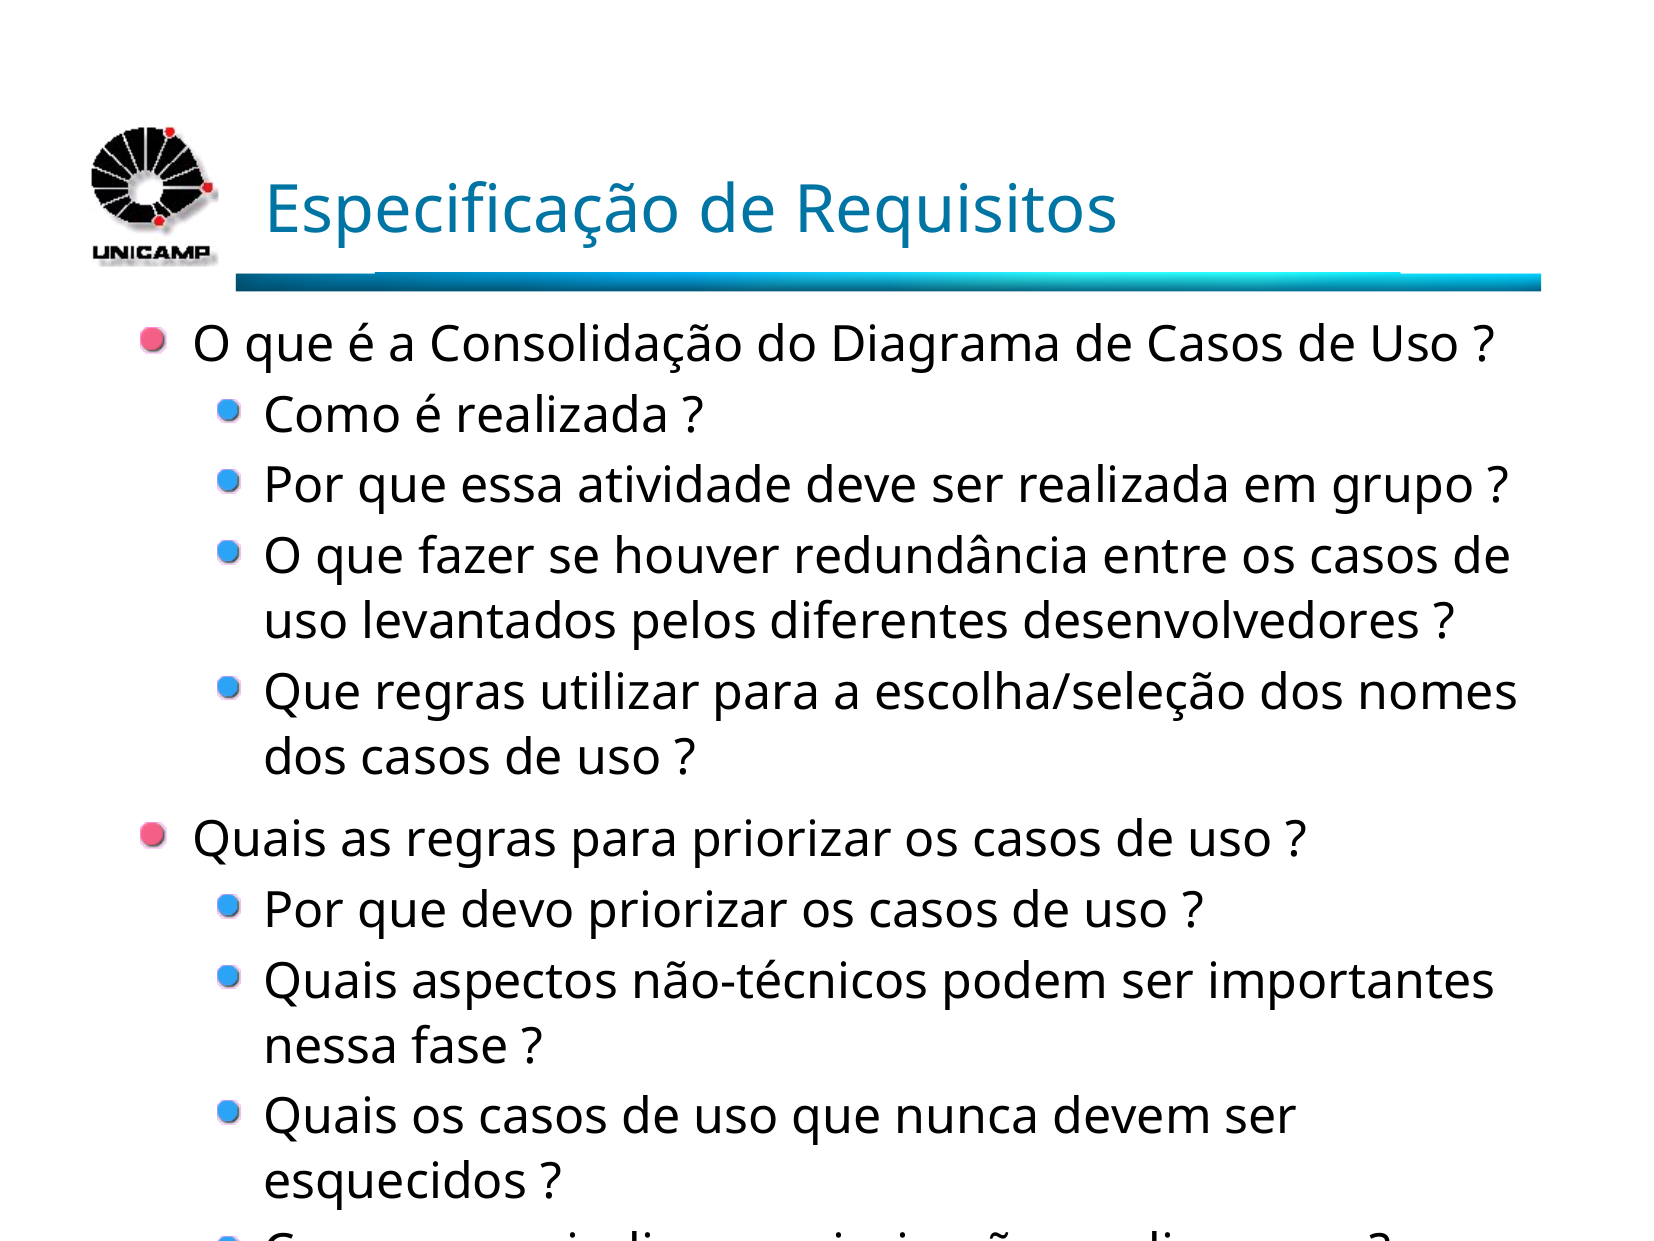

# Especificação de Requisitos
O que é a Consolidação do Diagrama de Casos de Uso ?
Como é realizada ?
Por que essa atividade deve ser realizada em grupo ?
O que fazer se houver redundância entre os casos de uso levantados pelos diferentes desenvolvedores ?
Que regras utilizar para a escolha/seleção dos nomes dos casos de uso ?
Quais as regras para priorizar os casos de uso ?
Por que devo priorizar os casos de uso ?
Quais aspectos não-técnicos podem ser importantes nessa fase ?
Quais os casos de uso que nunca devem ser esquecidos ?
Como posso indicar a priorização no diagrama ?